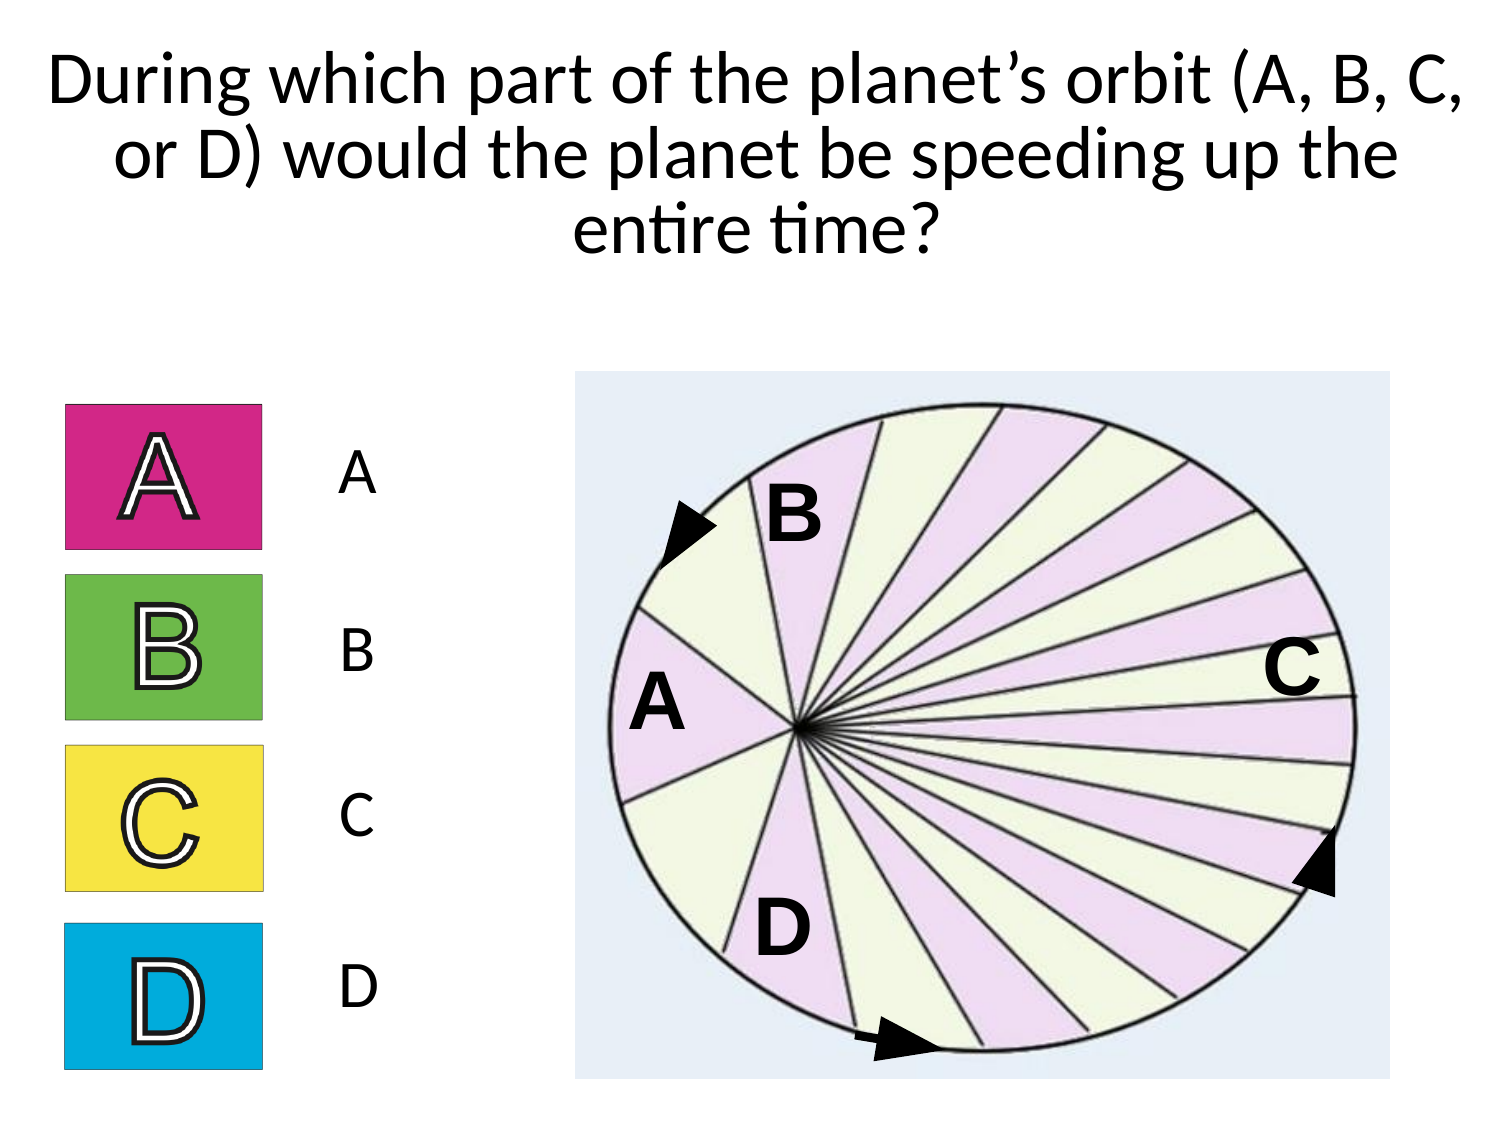

# During which part of the planet’s orbit (A, B, C, or D) would the planet be speeding up the entire time?
A
B
B
C
A
C
D
D